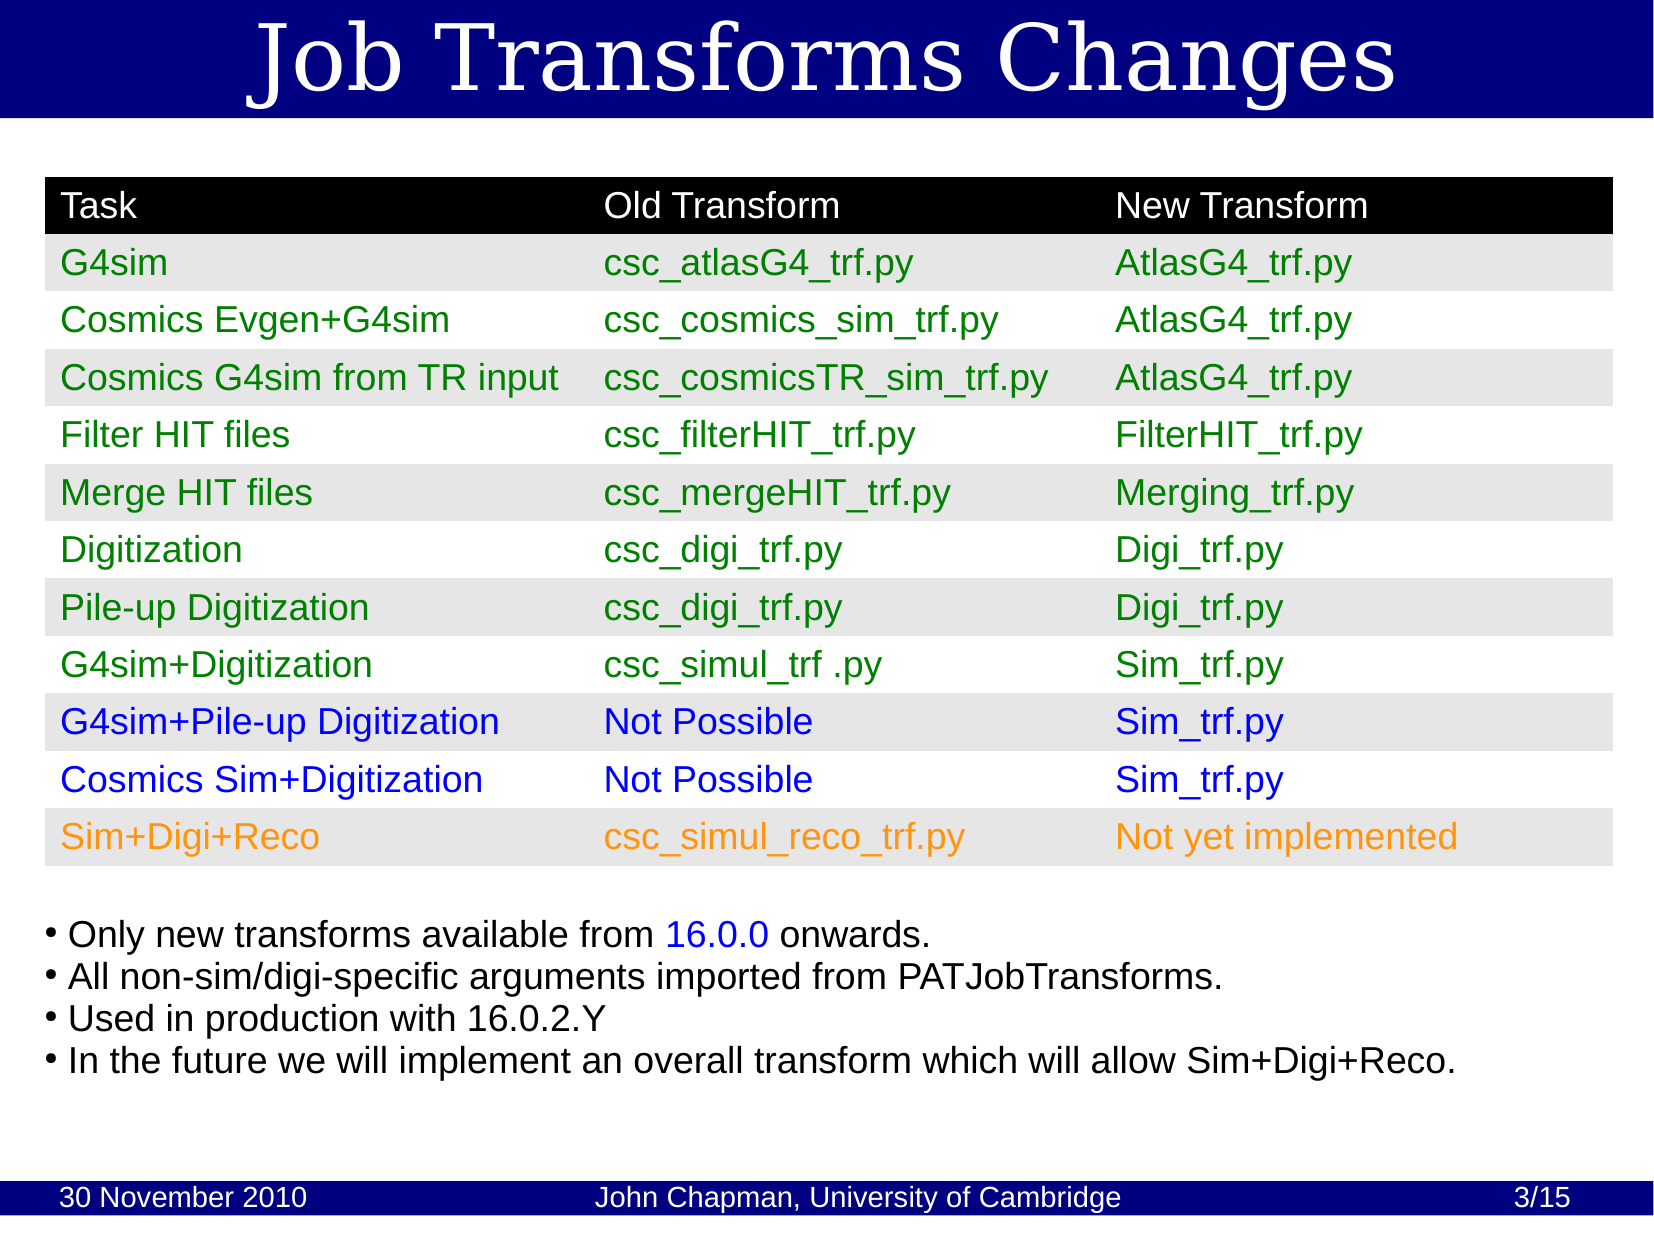

# Job Transforms Changes
| Task | Old Transform | New Transform |
| --- | --- | --- |
| G4sim | csc\_atlasG4\_trf.py | AtlasG4\_trf.py |
| Cosmics Evgen+G4sim | csc\_cosmics\_sim\_trf.py | AtlasG4\_trf.py |
| Cosmics G4sim from TR input | csc\_cosmicsTR\_sim\_trf.py | AtlasG4\_trf.py |
| Filter HIT files | csc\_filterHIT\_trf.py | FilterHIT\_trf.py |
| Merge HIT files | csc\_mergeHIT\_trf.py | Merging\_trf.py |
| Digitization | csc\_digi\_trf.py | Digi\_trf.py |
| Pile-up Digitization | csc\_digi\_trf.py | Digi\_trf.py |
| G4sim+Digitization | csc\_simul\_trf .py | Sim\_trf.py |
| G4sim+Pile-up Digitization | Not Possible | Sim\_trf.py |
| Cosmics Sim+Digitization | Not Possible | Sim\_trf.py |
| Sim+Digi+Reco | csc\_simul\_reco\_trf.py | Not yet implemented |
 Only new transforms available from 16.0.0 onwards.
 All non-sim/digi-specific arguments imported from PATJobTransforms.
 Used in production with 16.0.2.Y
 In the future we will implement an overall transform which will allow Sim+Digi+Reco.
3